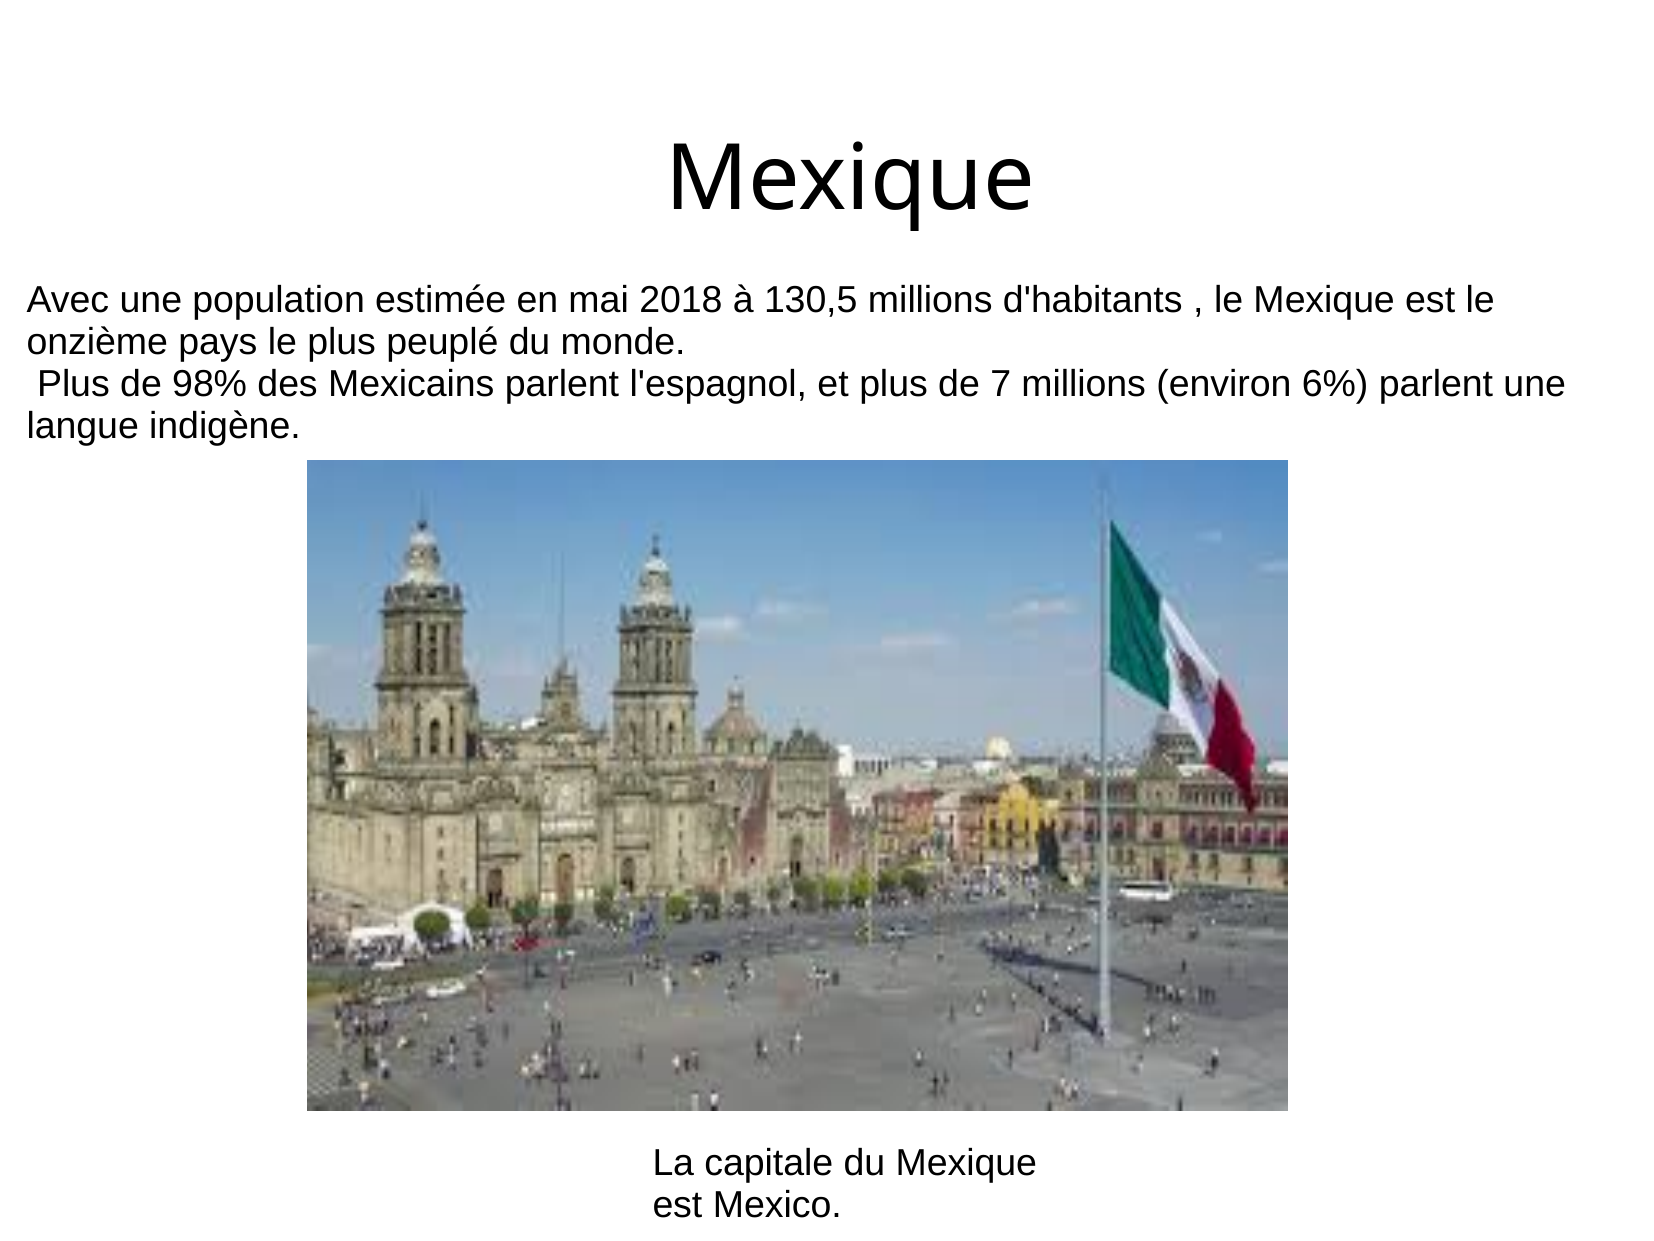

# Mexique
Avec une population estimée en mai 2018 à 130,5 millions d'habitants , le Mexique est le onzième pays le plus peuplé du monde.
 Plus de 98% des Mexicains parlent l'espagnol, et plus de 7 millions (environ 6%) parlent une langue indigène.
,
La capitale du Mexique est Mexico.